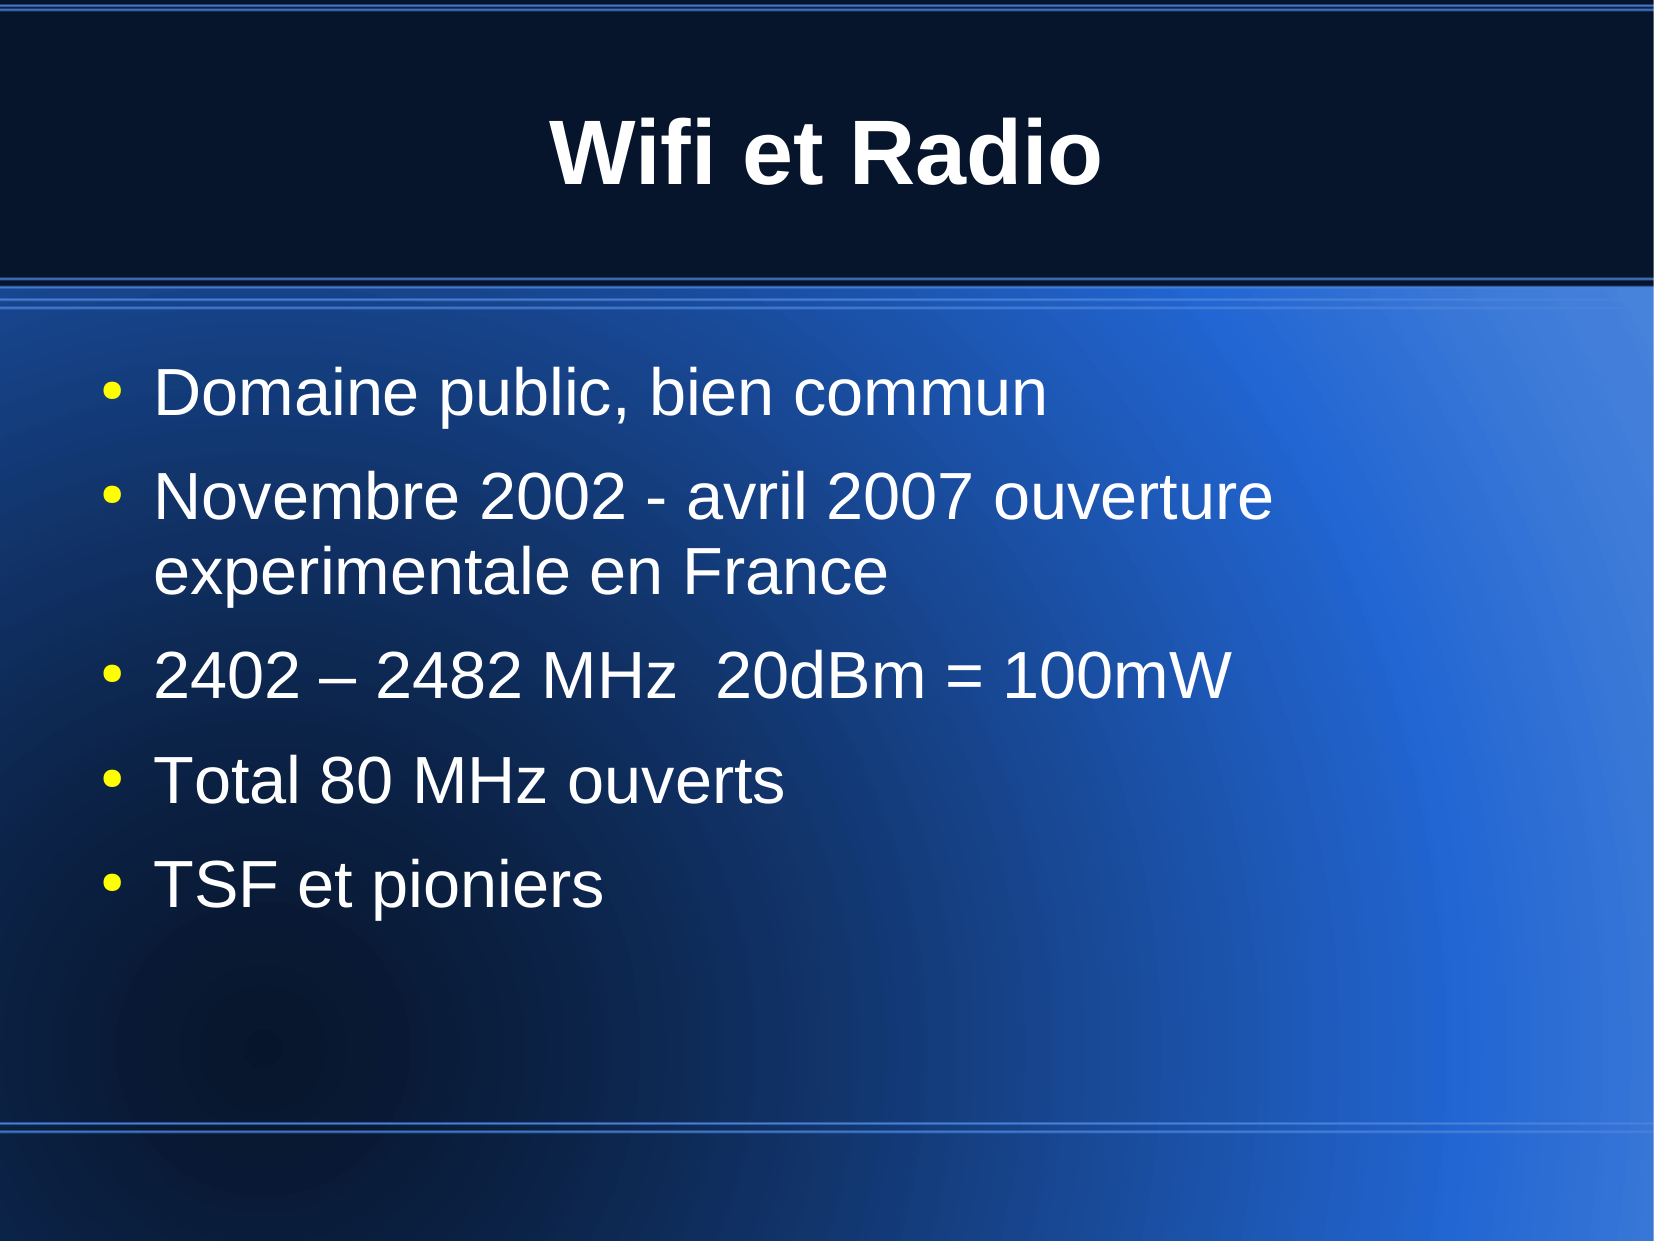

# Wifi et Radio
Domaine public, bien commun
Novembre 2002 - avril 2007 ouverture experimentale en France
2402 – 2482 MHz 20dBm = 100mW
Total 80 MHz ouverts
TSF et pioniers